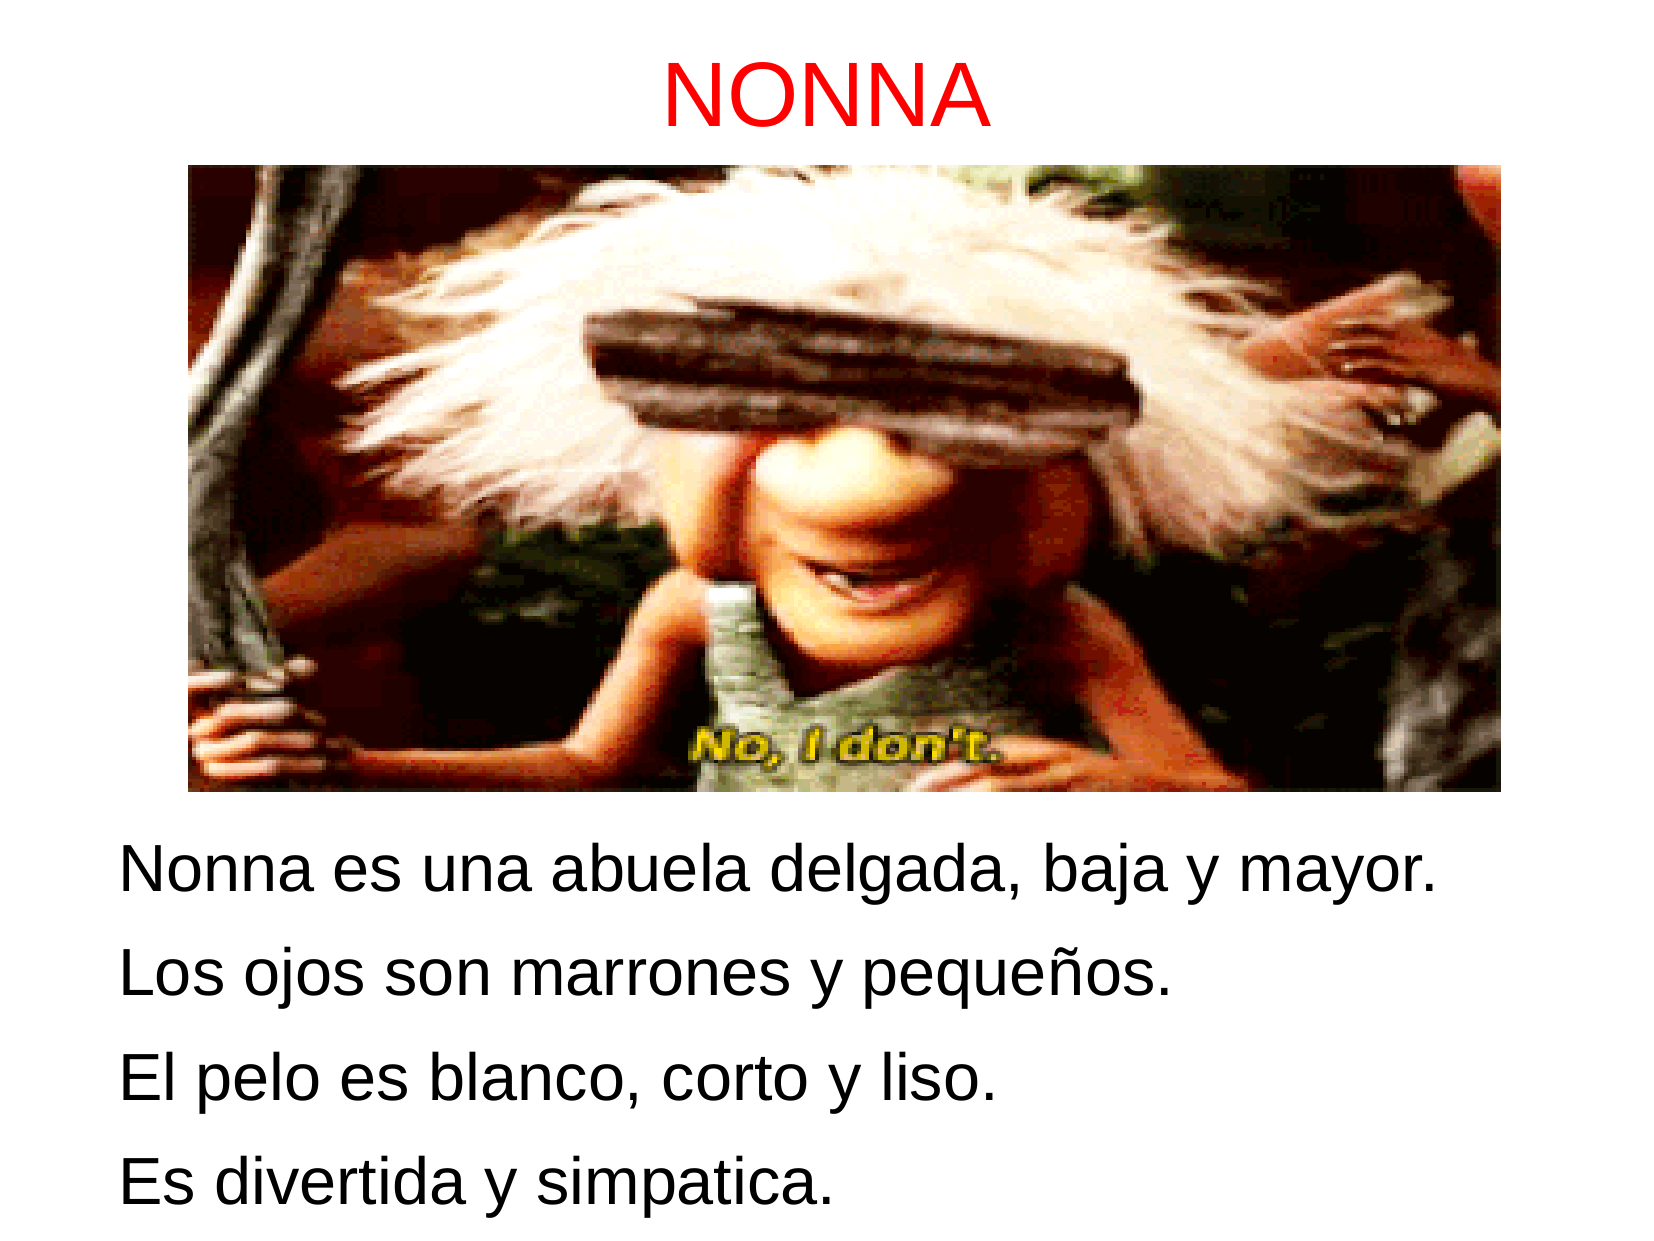

# NONNA
Nonna es una abuela delgada, baja y mayor.
Los ojos son marrones y pequeños.
El pelo es blanco, corto y liso.
Es divertida y simpatica.